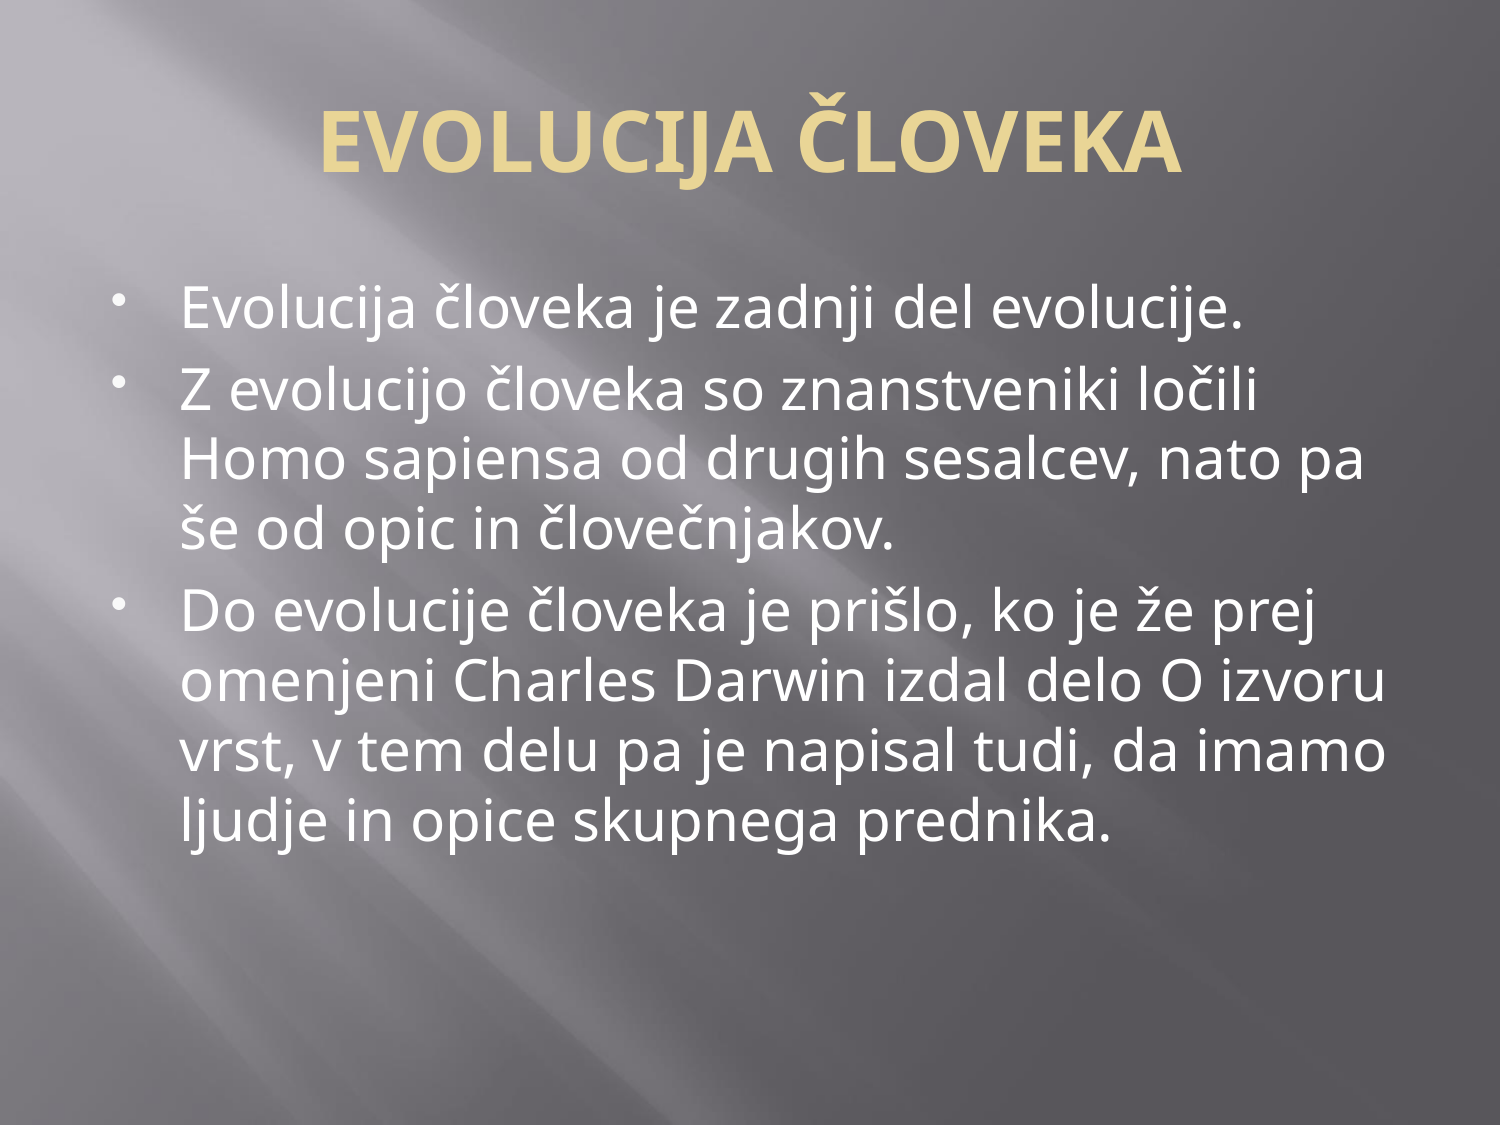

# EVOLUCIJA ČLOVEKA
Evolucija človeka je zadnji del evolucije.
Z evolucijo človeka so znanstveniki ločili Homo sapiensa od drugih sesalcev, nato pa še od opic in človečnjakov.
Do evolucije človeka je prišlo, ko je že prej omenjeni Charles Darwin izdal delo O izvoru vrst, v tem delu pa je napisal tudi, da imamo ljudje in opice skupnega prednika.